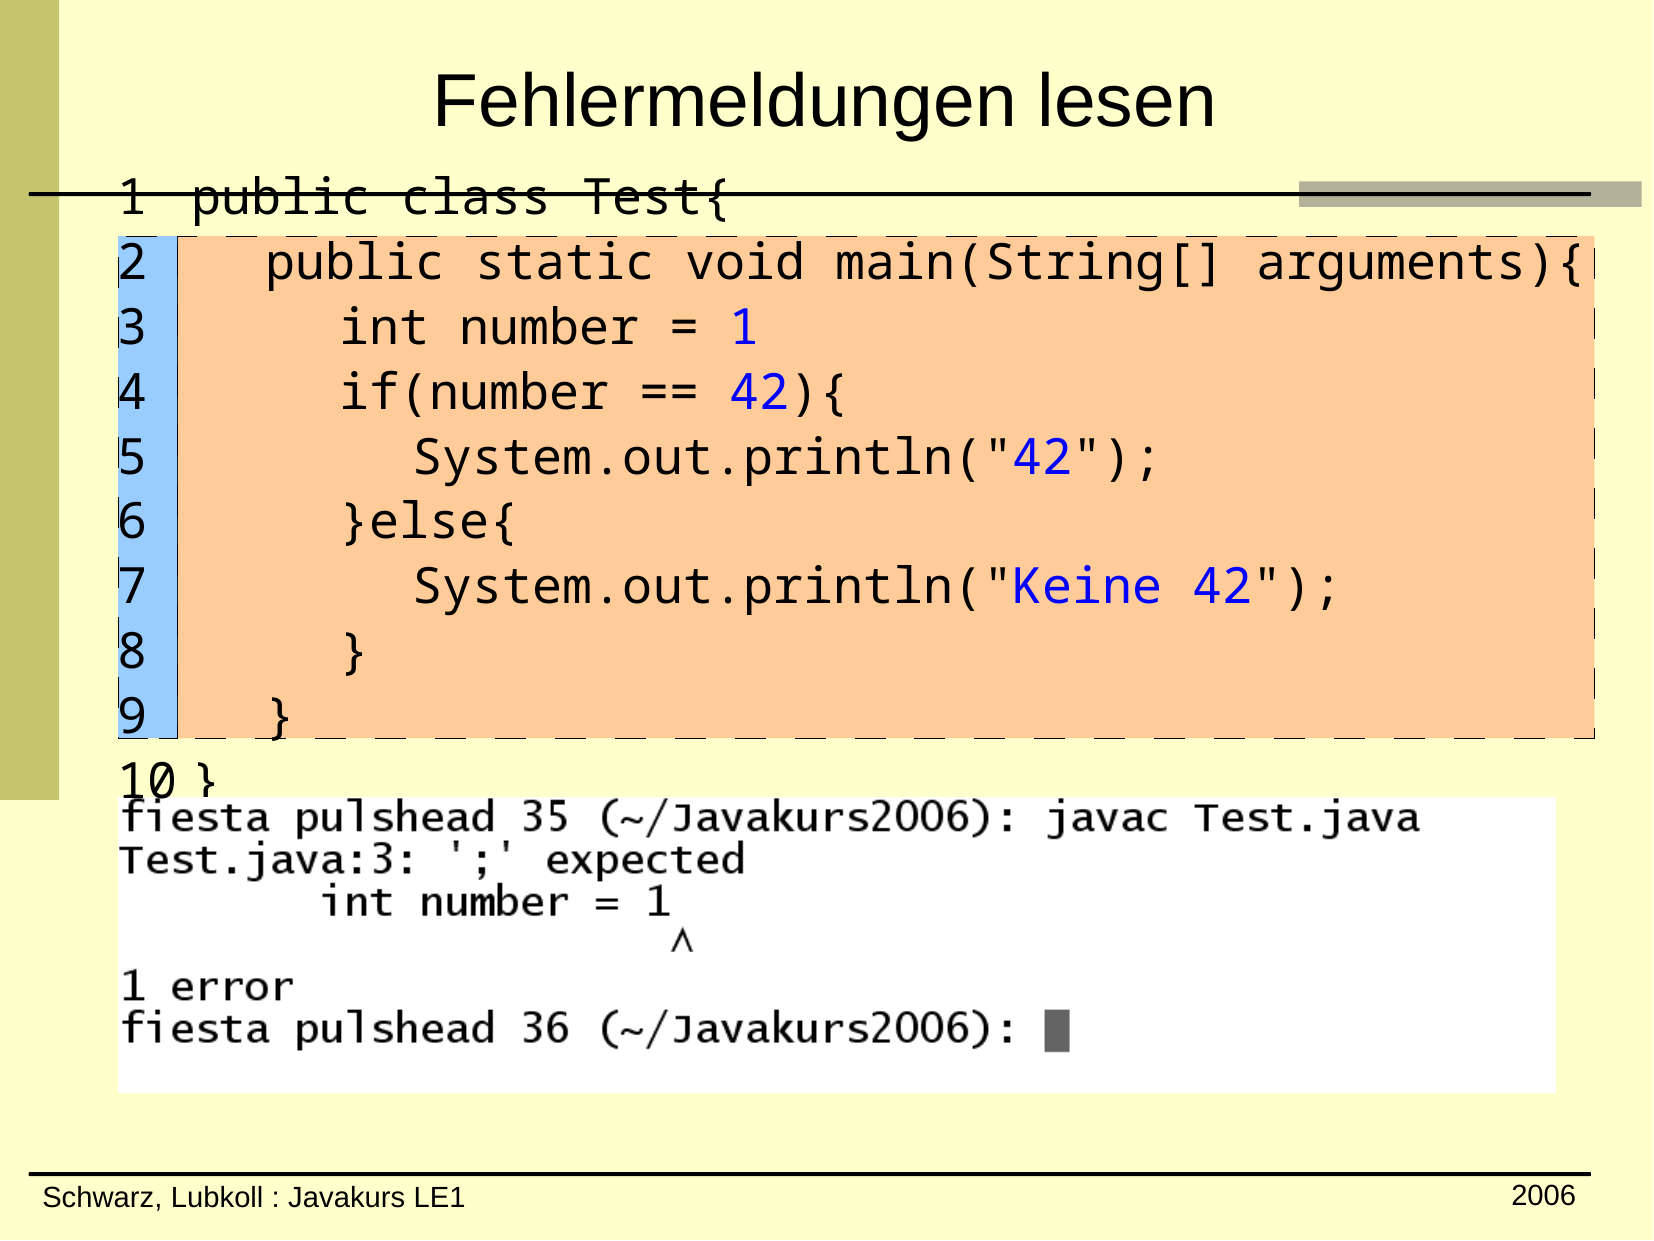

# Fehlermeldungen lesen
1
2
3
4
5
6
7
8
9
10
public class Test{
	public static void main(String[] arguments){
		int number = 1
		if(number == 42){
			System.out.println("42");
		}else{
			System.out.println("Keine 42");
		}
	}
}